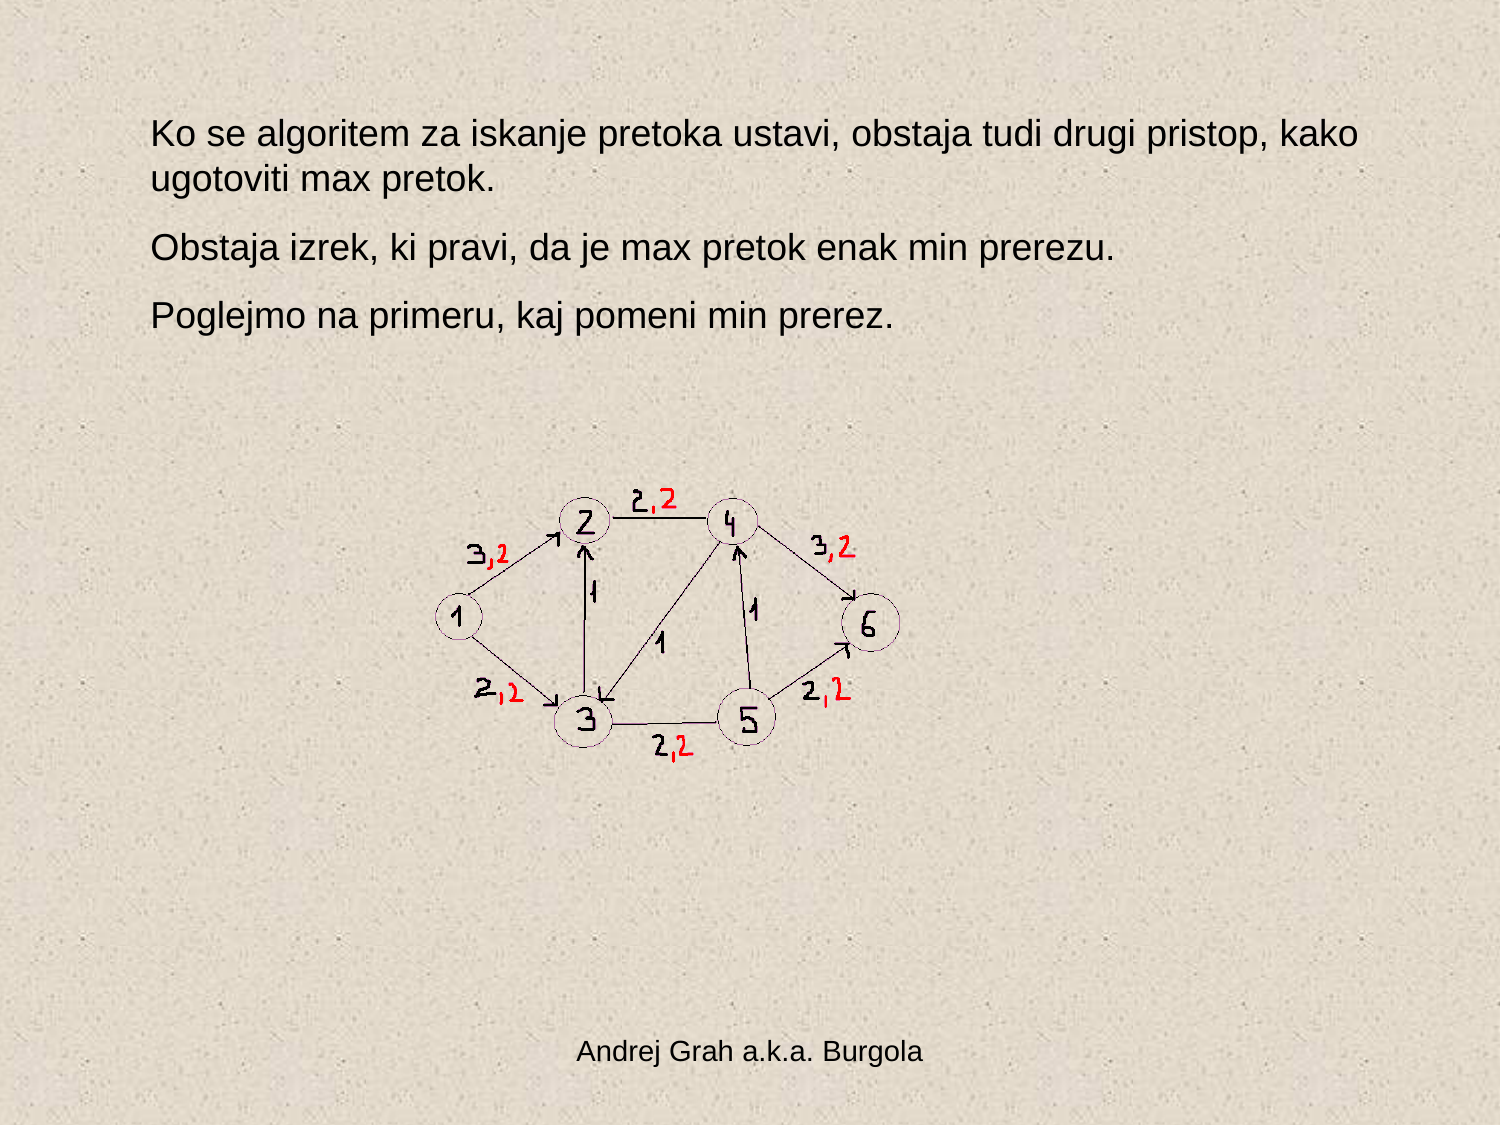

Ko se algoritem za iskanje pretoka ustavi, obstaja tudi drugi pristop, kako ugotoviti max pretok.
Obstaja izrek, ki pravi, da je max pretok enak min prerezu.
Poglejmo na primeru, kaj pomeni min prerez.
Andrej Grah a.k.a. Burgola